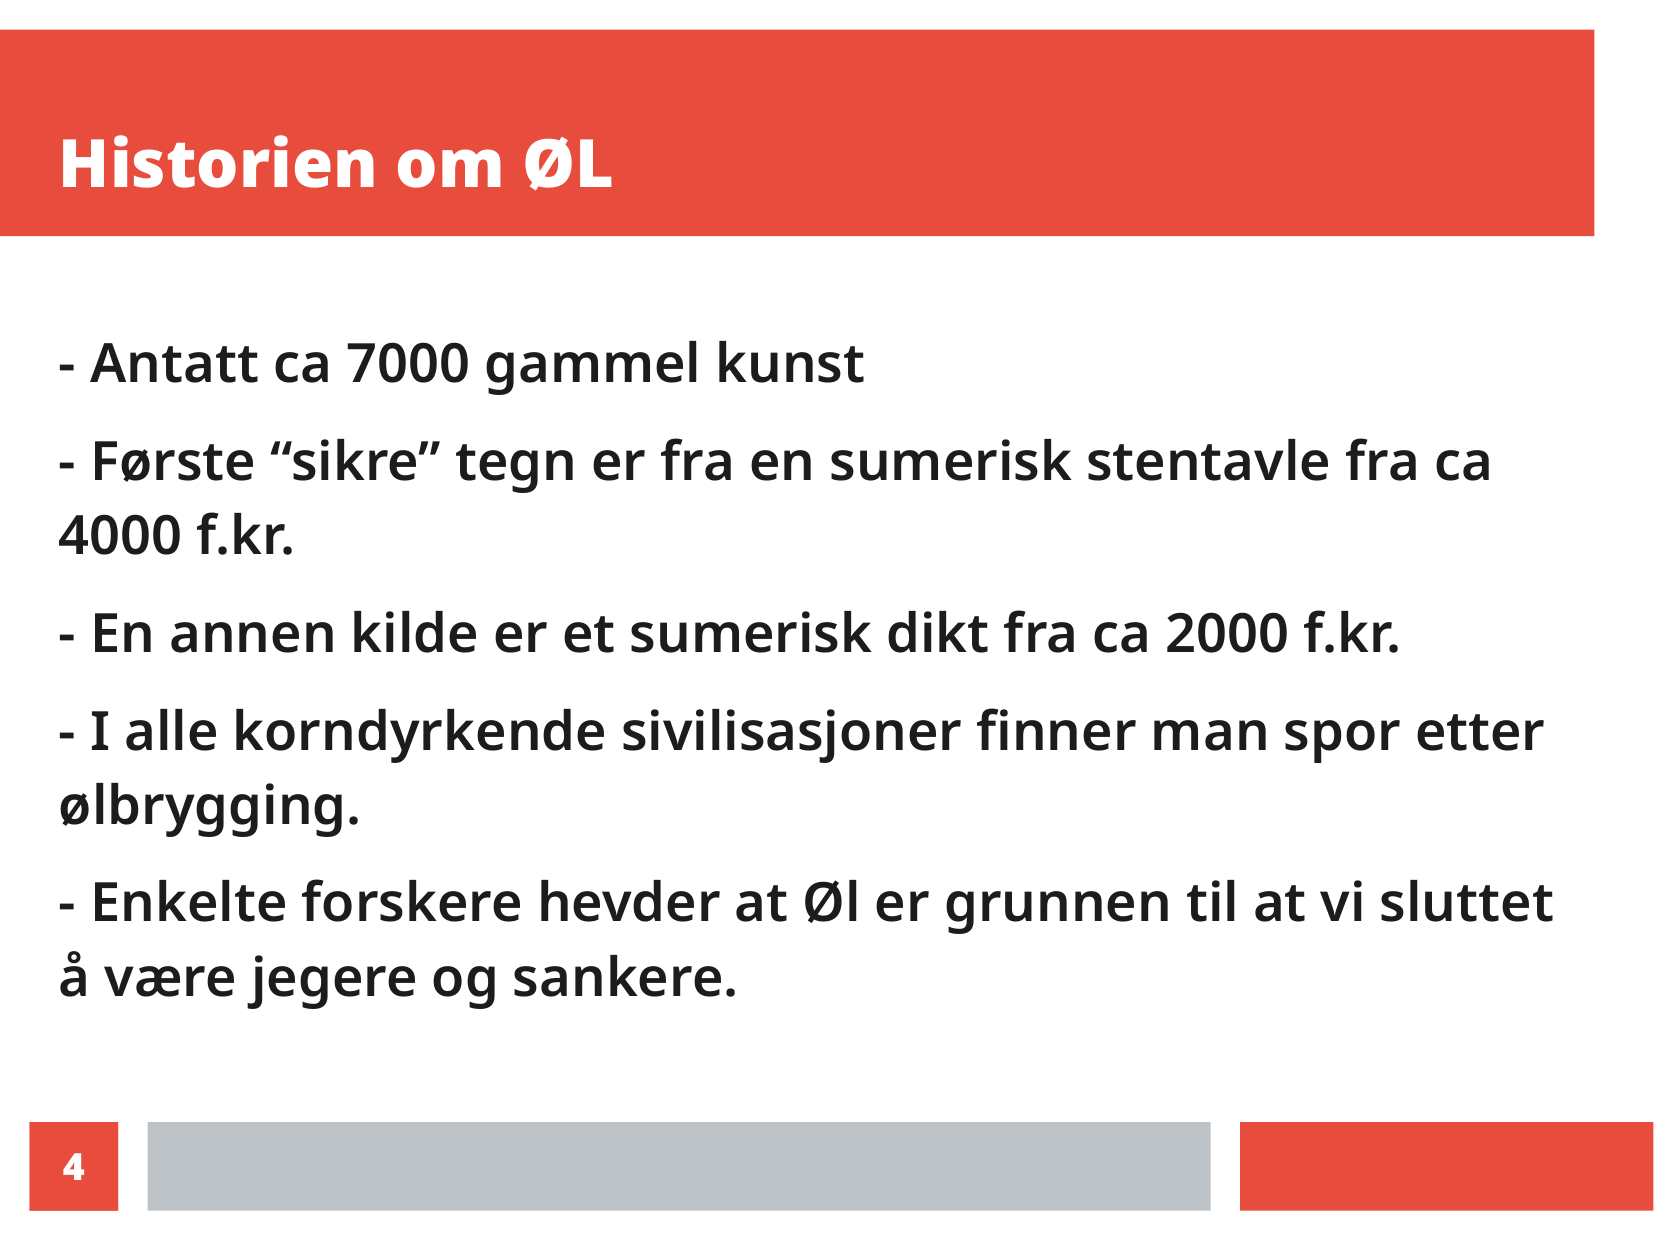

# Historien om ØL
- Antatt ca 7000 gammel kunst
- Første “sikre” tegn er fra en sumerisk stentavle fra ca 4000 f.kr.
- En annen kilde er et sumerisk dikt fra ca 2000 f.kr.
- I alle korndyrkende sivilisasjoner finner man spor etter ølbrygging.
- Enkelte forskere hevder at Øl er grunnen til at vi sluttet å være jegere og sankere.
4